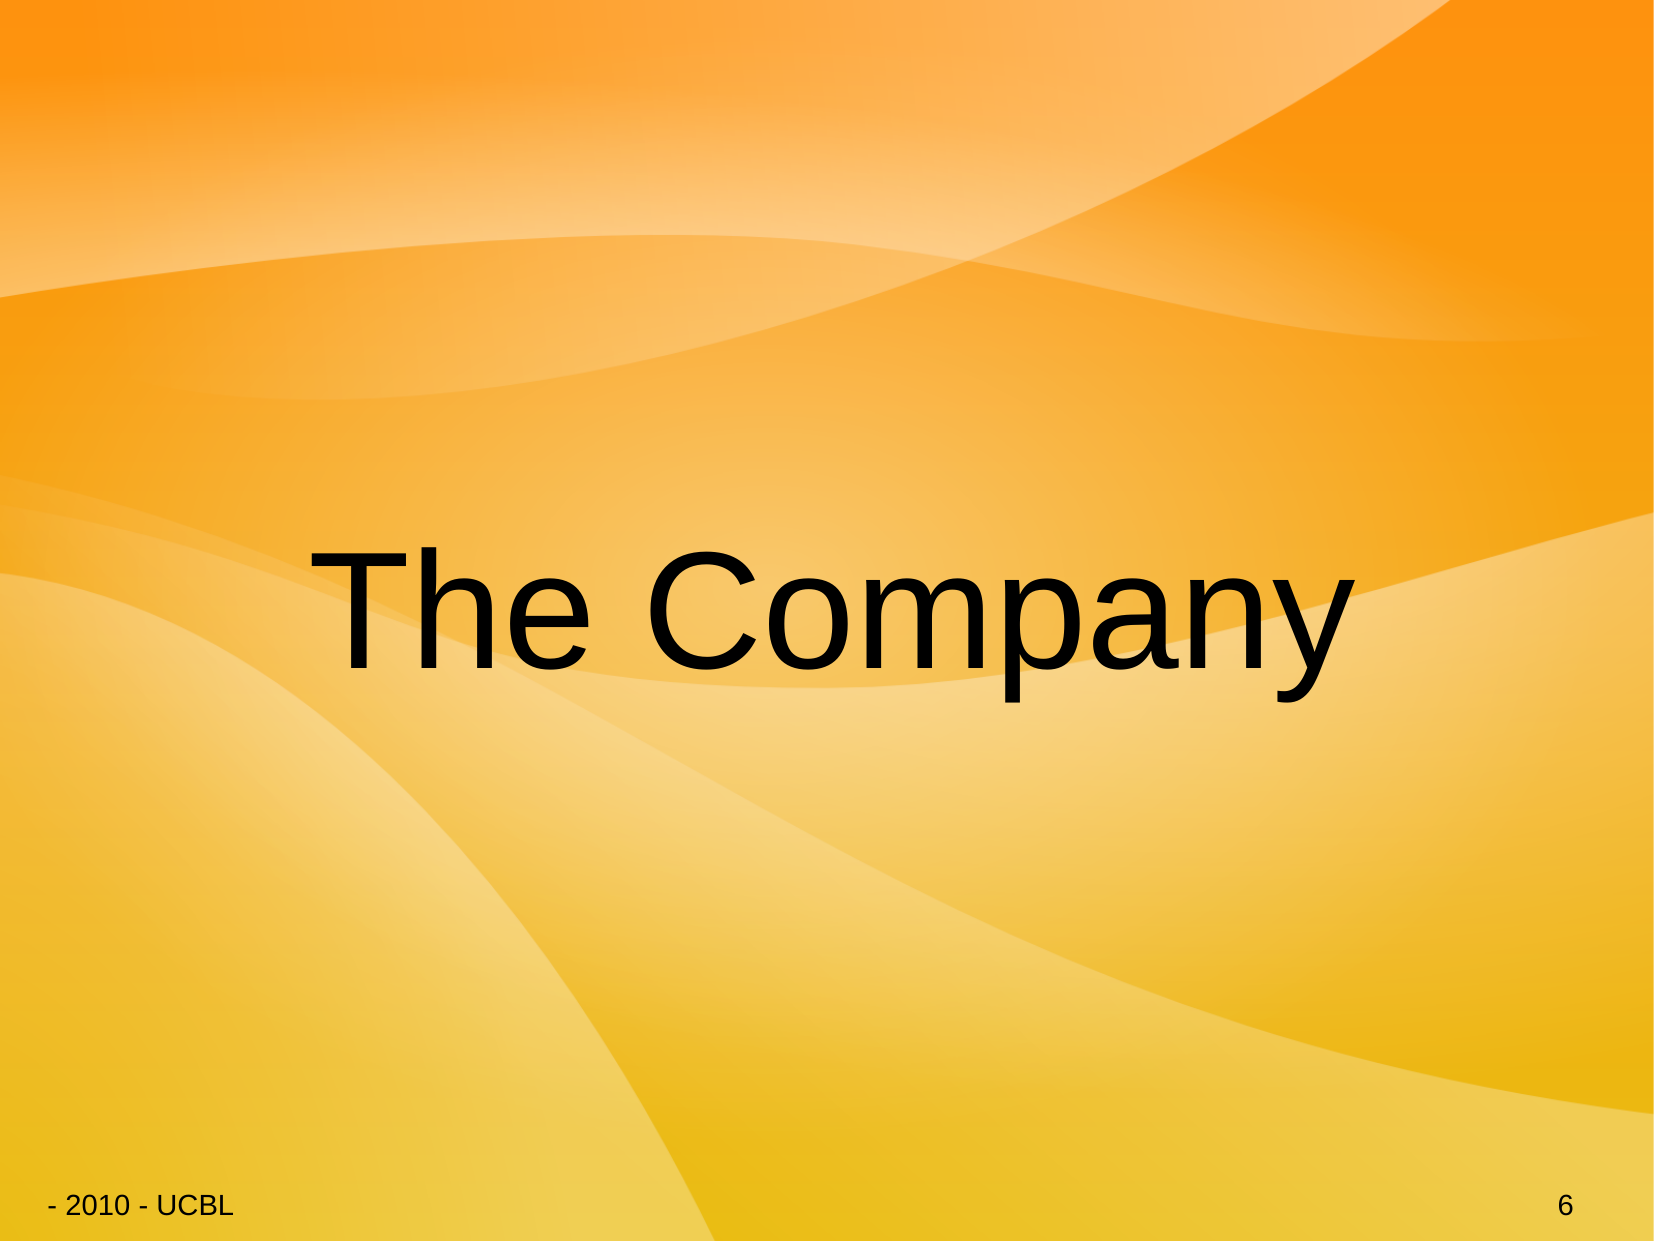

# The Company
 - 2010 - UCBL